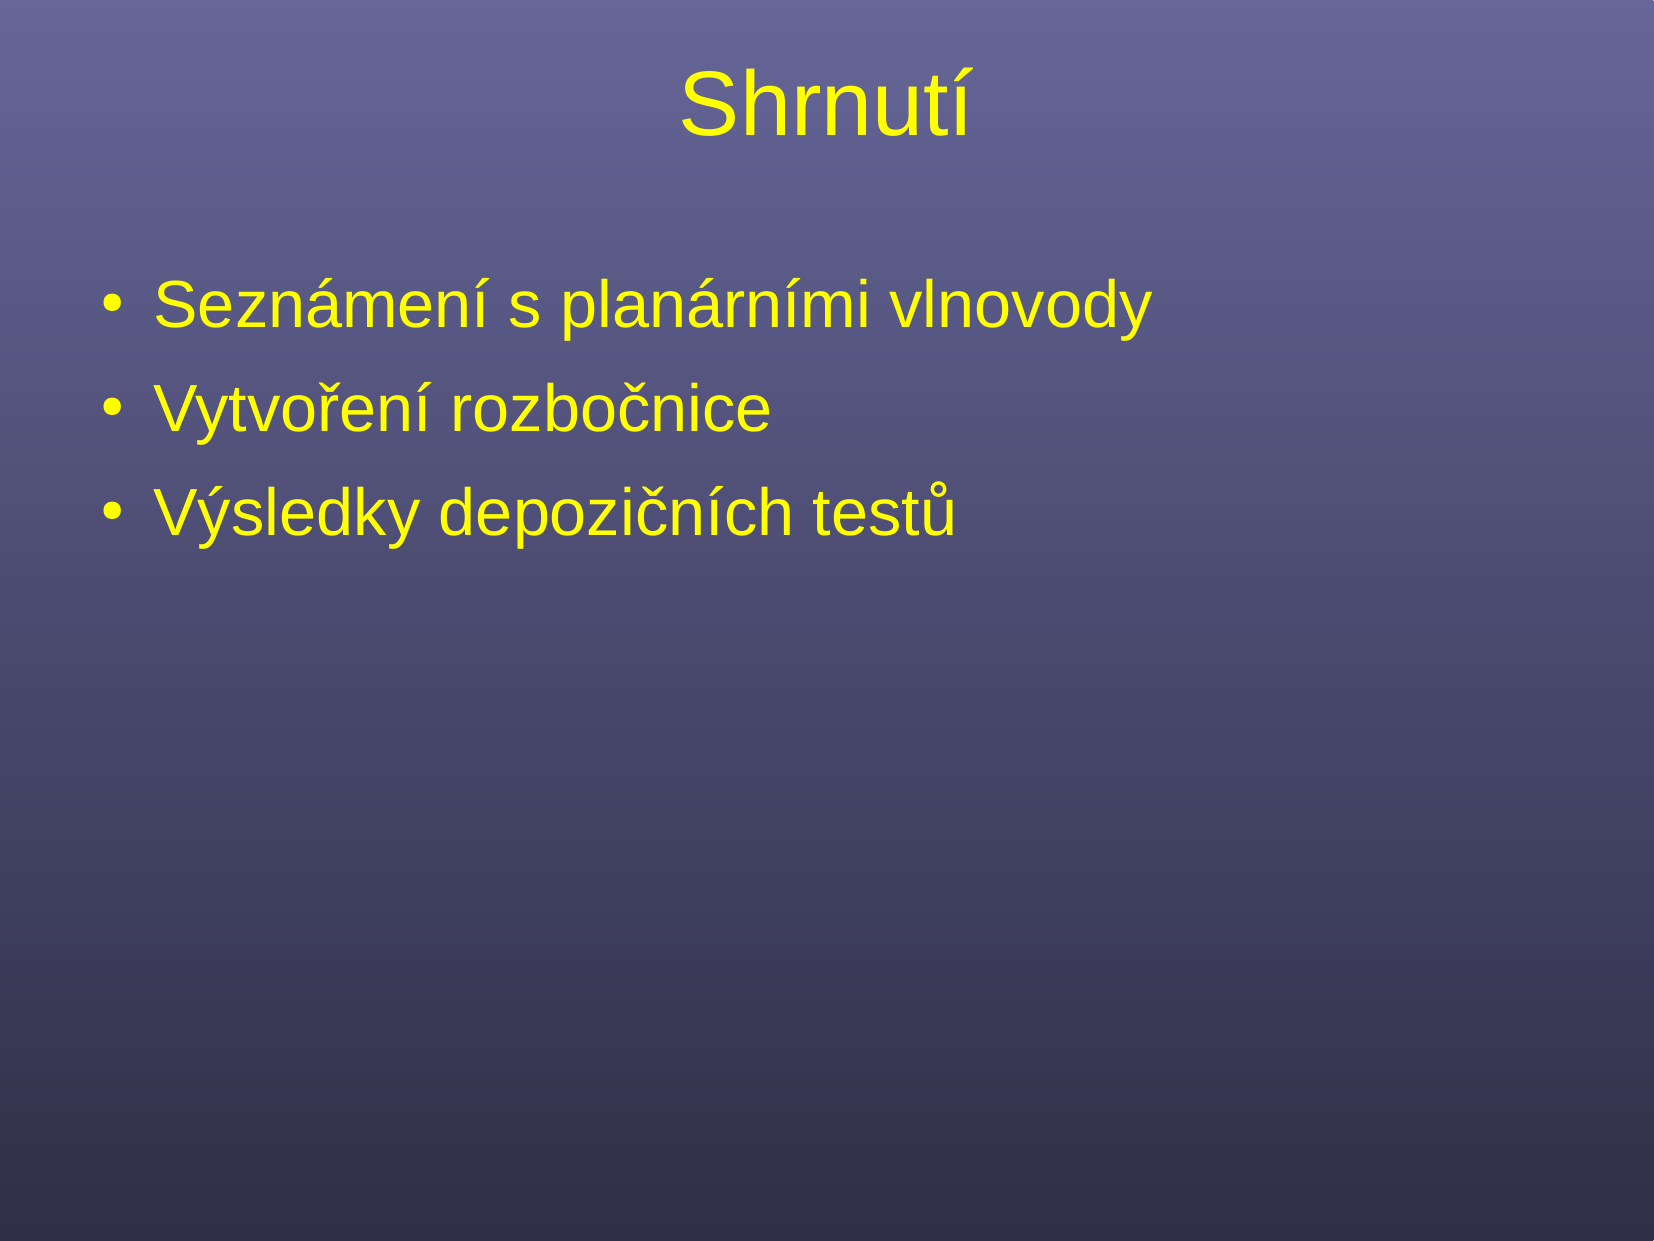

# Shrnutí
Seznámení s planárními vlnovody
Vytvoření rozbočnice
Výsledky depozičních testů